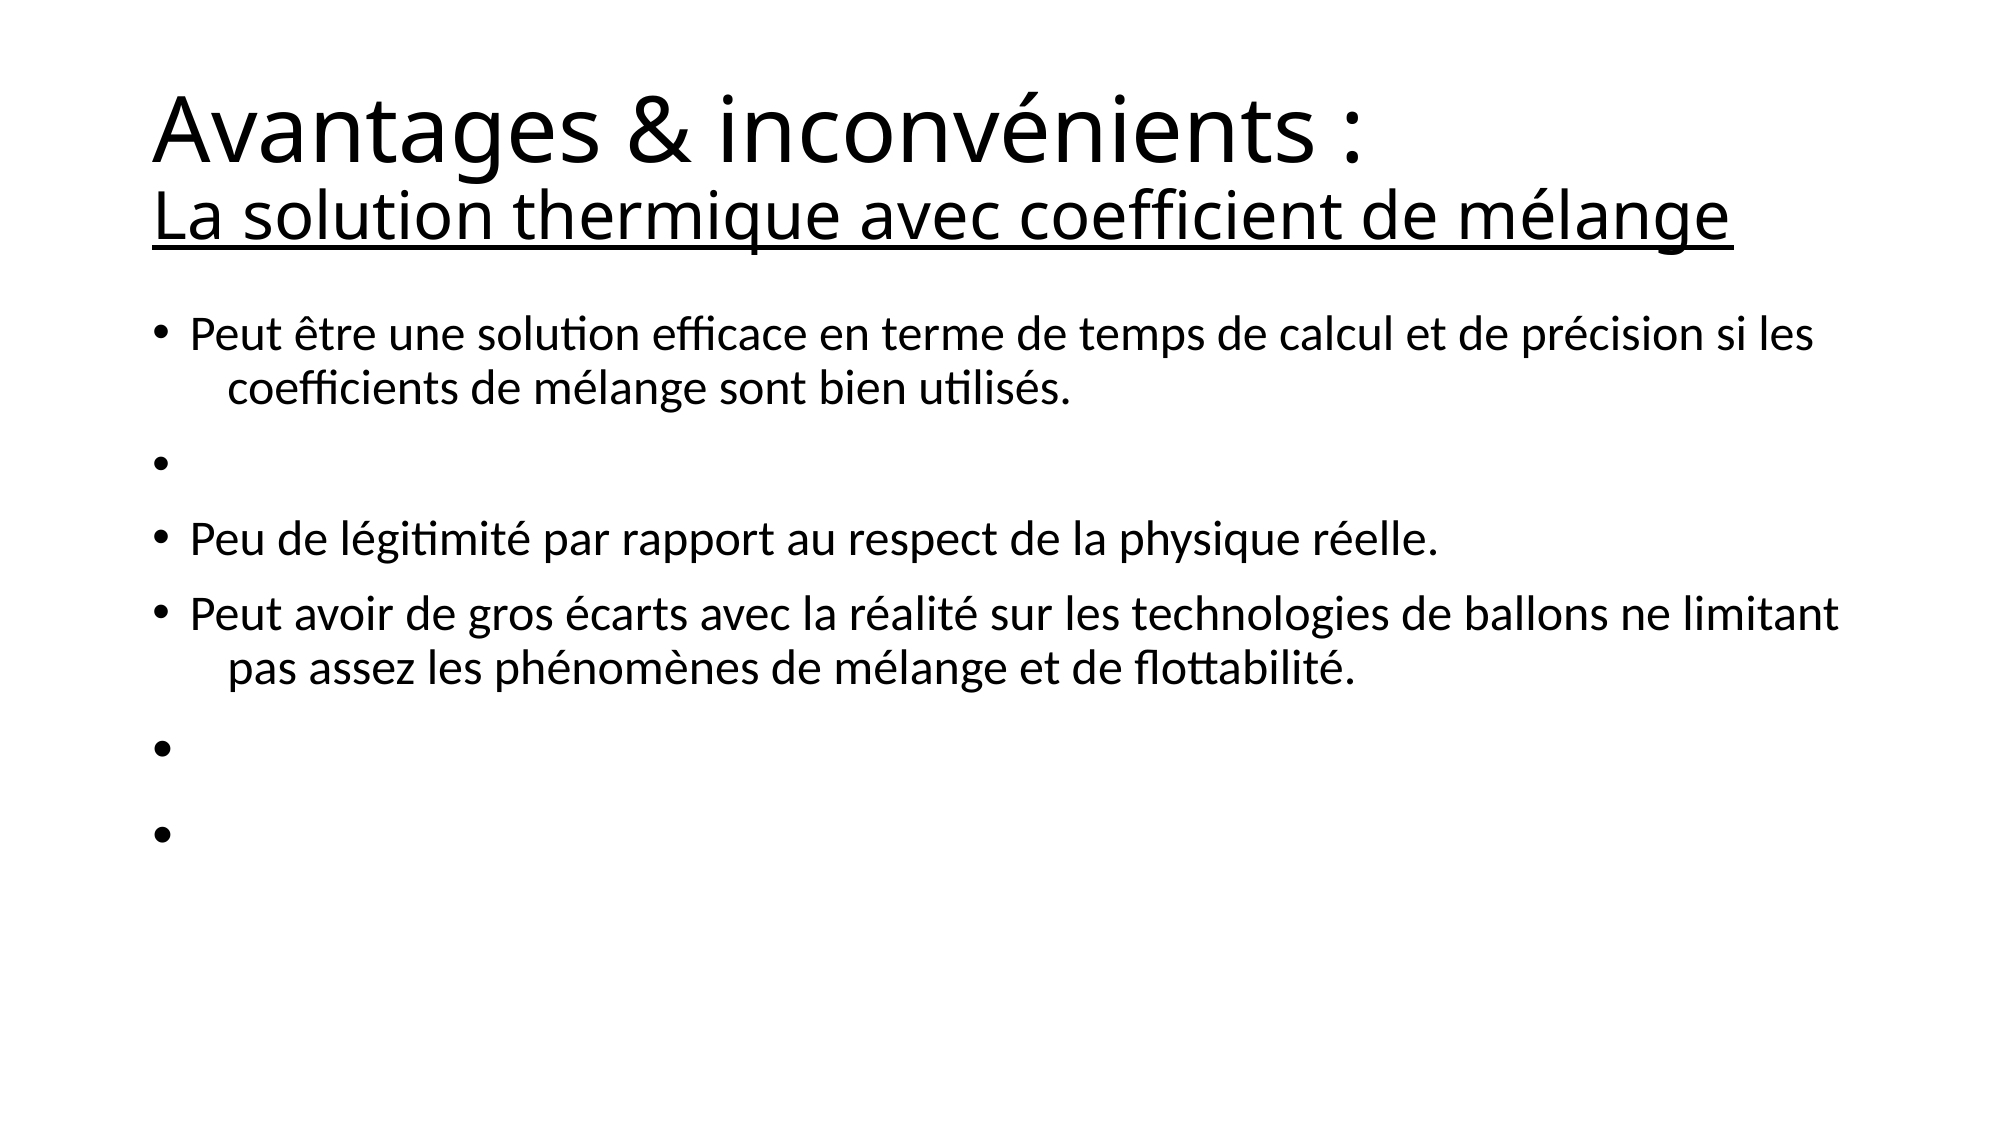

# Avantages & inconvénients : La solution thermique avec coefficient de mélange
Peut être une solution efficace en terme de temps de calcul et de précision si les coefficients de mélange sont bien utilisés.
Peu de légitimité par rapport au respect de la physique réelle.
Peut avoir de gros écarts avec la réalité sur les technologies de ballons ne limitant pas assez les phénomènes de mélange et de flottabilité.